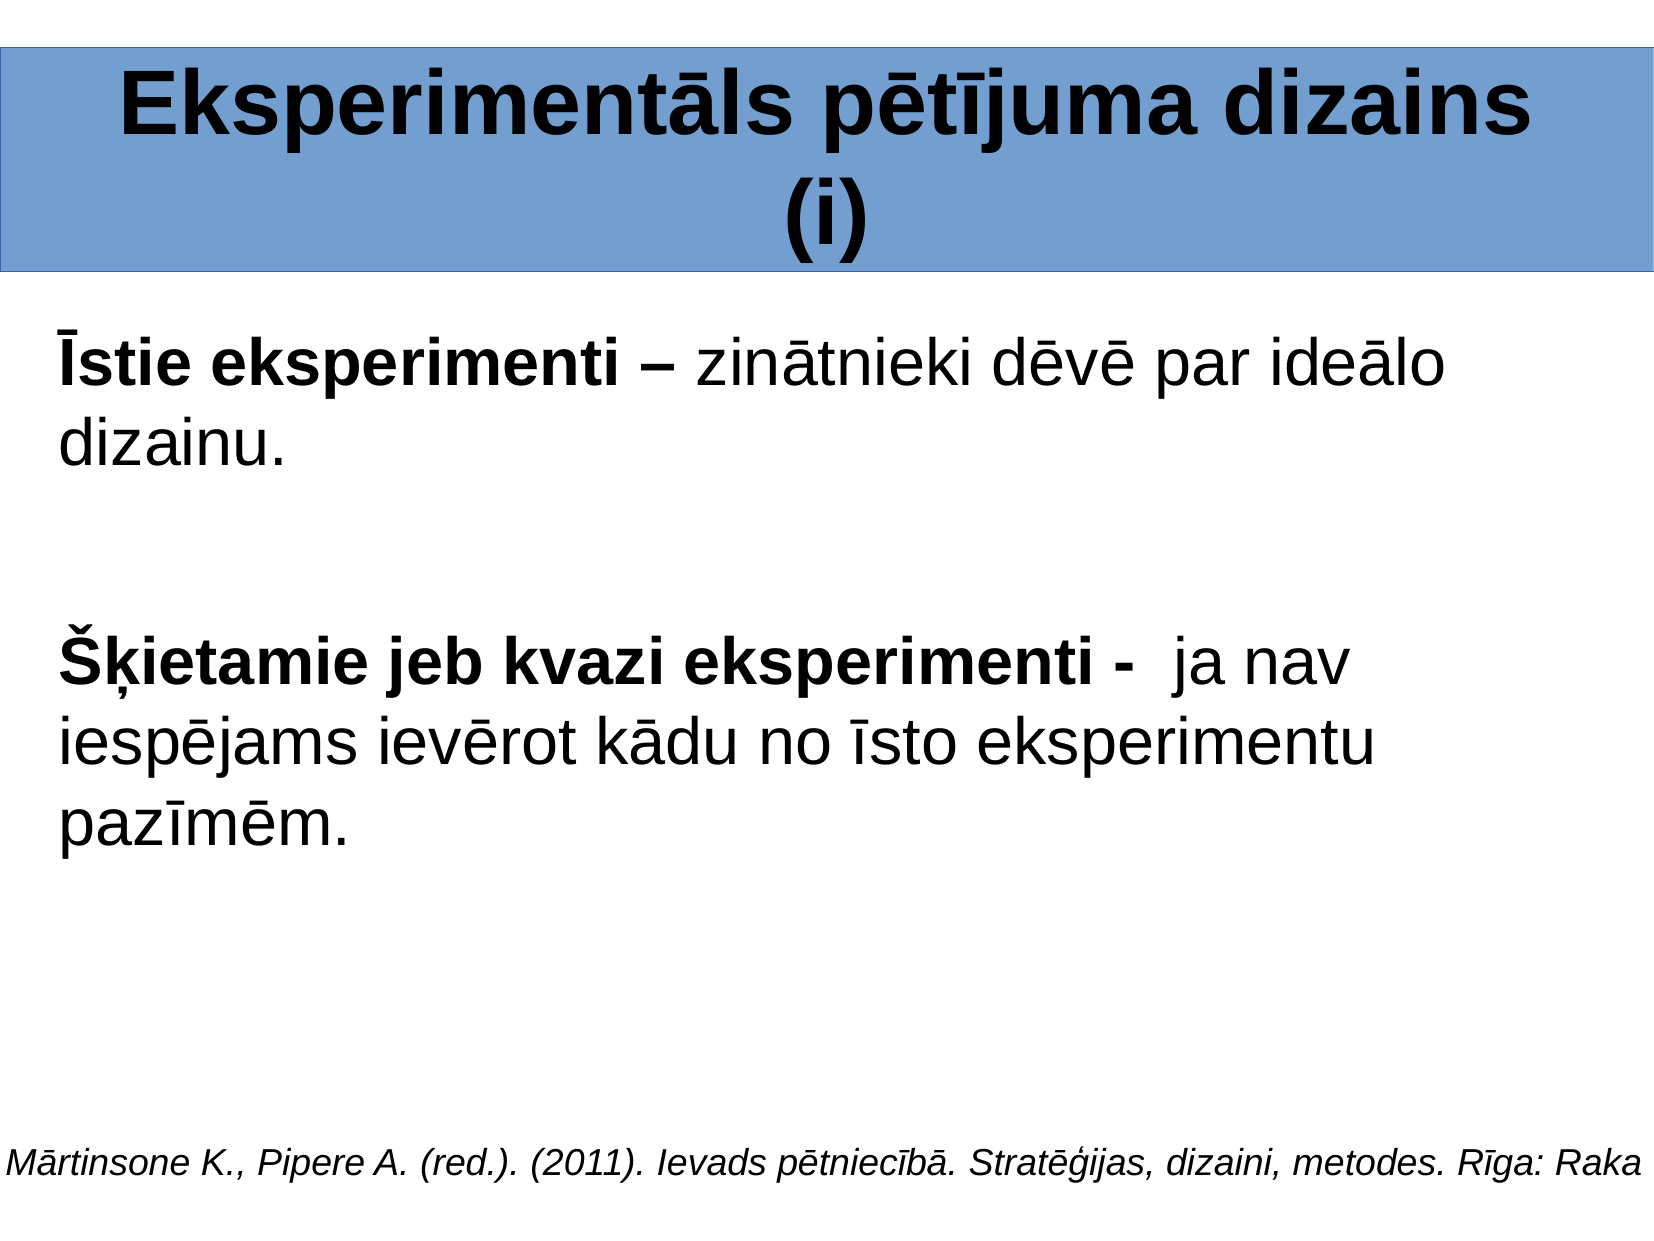

# Eksperimentāls pētījuma dizains (i)
Īstie eksperimenti – zinātnieki dēvē par ideālo dizainu.
Šķietamie jeb kvazi eksperimenti - ja nav iespējams ievērot kādu no īsto eksperimentu pazīmēm.
Mārtinsone K., Pipere A. (red.). (2011). Ievads pētniecībā. Stratēģijas, dizaini, metodes. Rīga: Raka